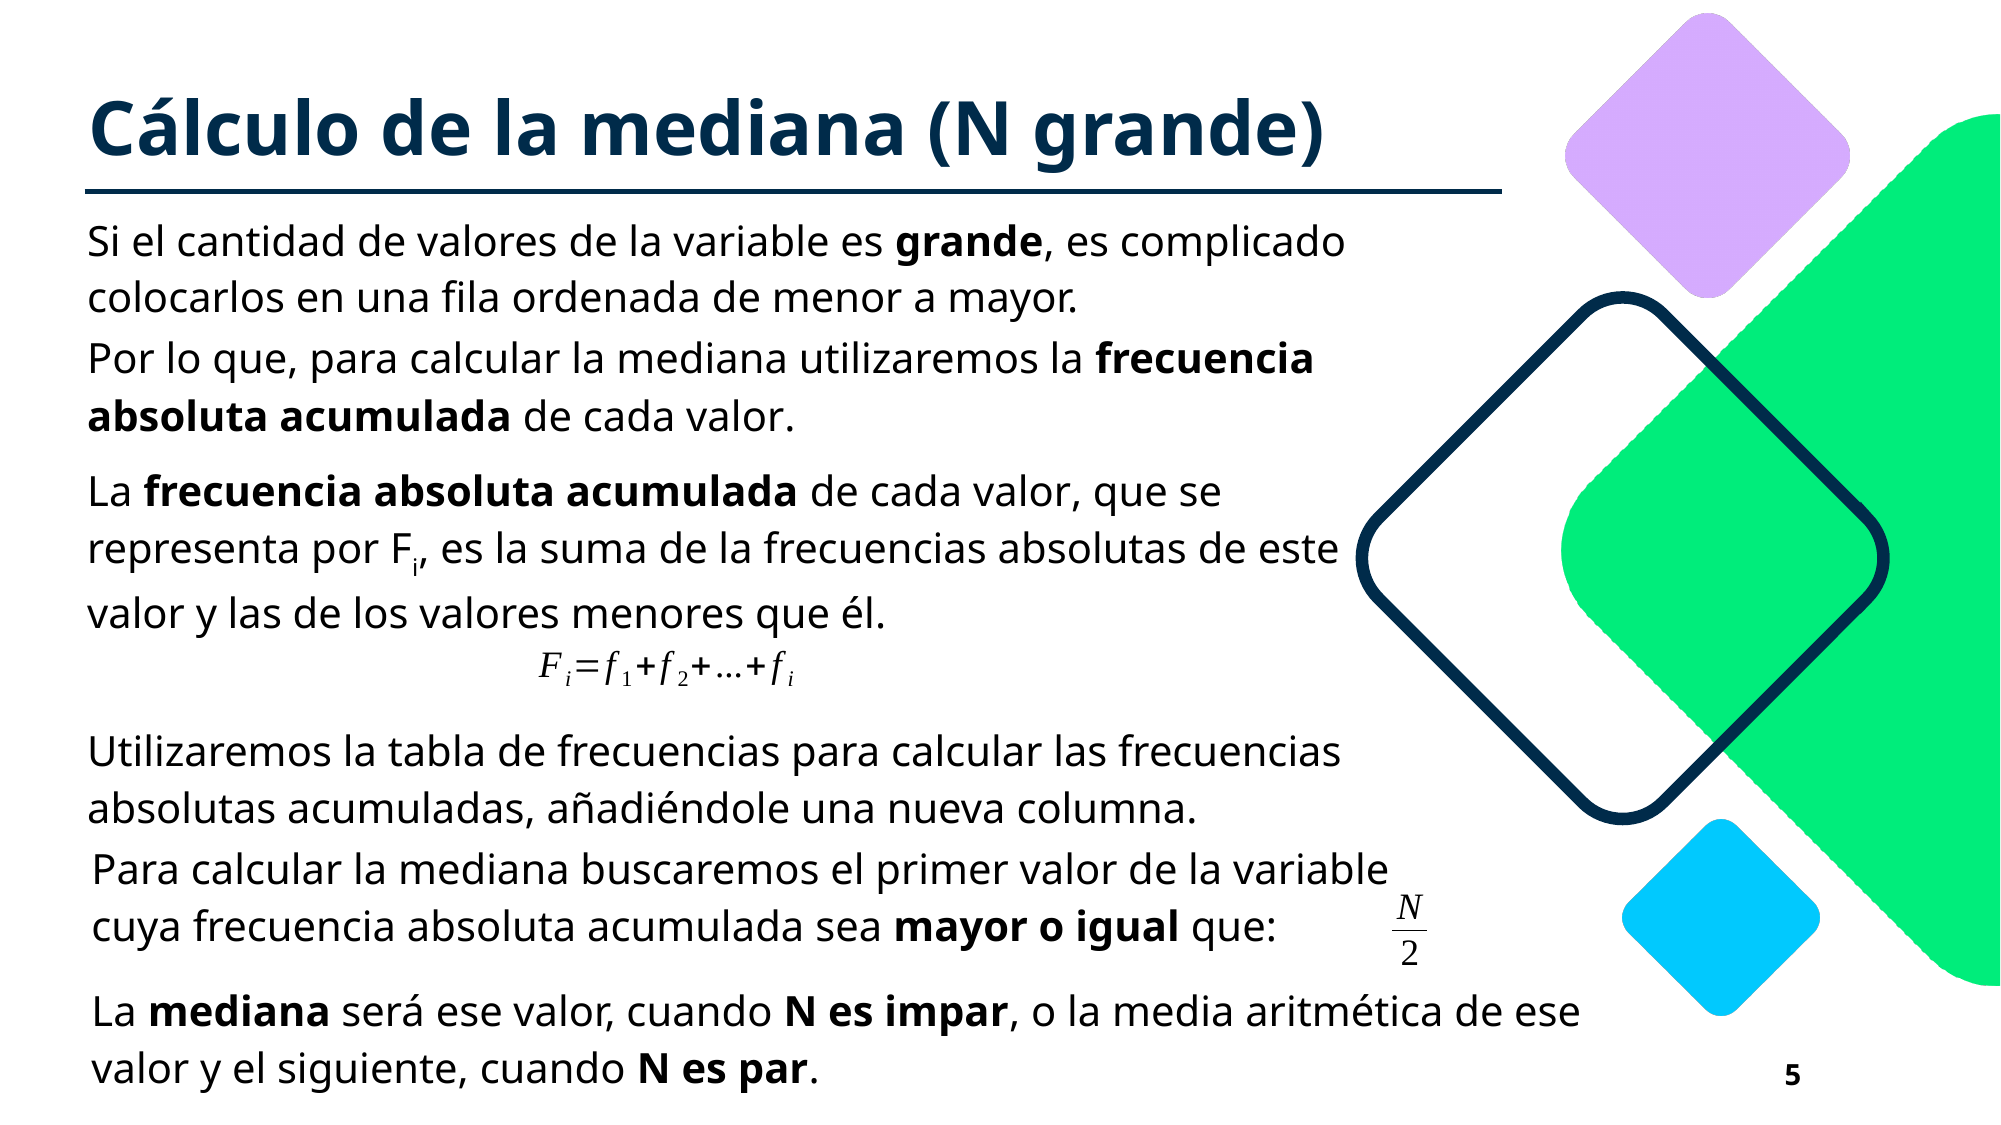

# Cálculo de la mediana (N grande)
Si el cantidad de valores de la variable es grande, es complicado colocarlos en una fila ordenada de menor a mayor.
Por lo que, para calcular la mediana utilizaremos la frecuencia absoluta acumulada de cada valor.
La frecuencia absoluta acumulada de cada valor, que se representa por Fi, es la suma de la frecuencias absolutas de este valor y las de los valores menores que él.
Utilizaremos la tabla de frecuencias para calcular las frecuencias absolutas acumuladas, añadiéndole una nueva columna.
Para calcular la mediana buscaremos el primer valor de la variable cuya frecuencia absoluta acumulada sea mayor o igual que:
La mediana será ese valor, cuando N es impar, o la media aritmética de ese valor y el siguiente, cuando N es par.